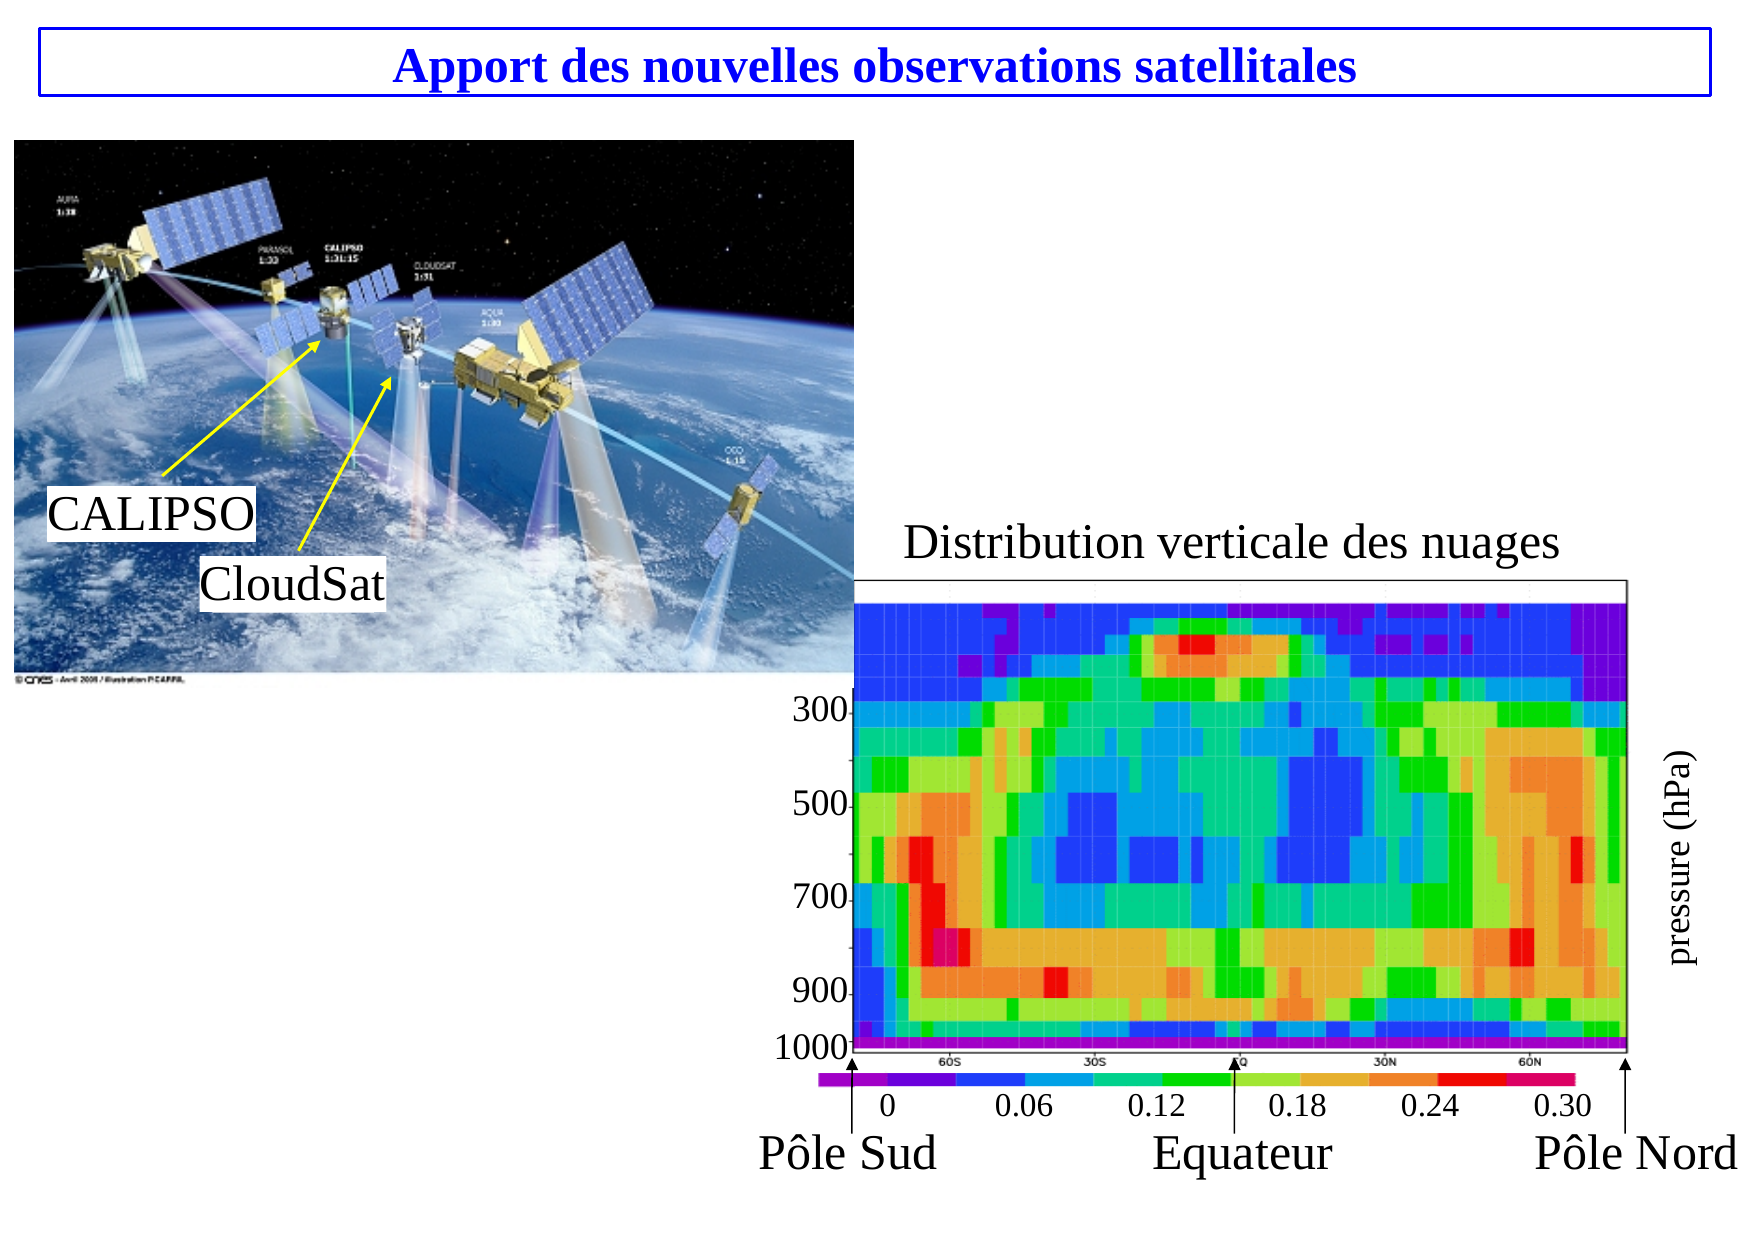

Apport des nouvelles observations satellitales
CALIPSO
Distribution verticale des nuages
100
300
500
700
900
1000
CloudSat
pressure (hPa)‏
 0 0.06 0.12 0.18 0.24 0.30
Pôle Sud
Equateur
Pôle Nord